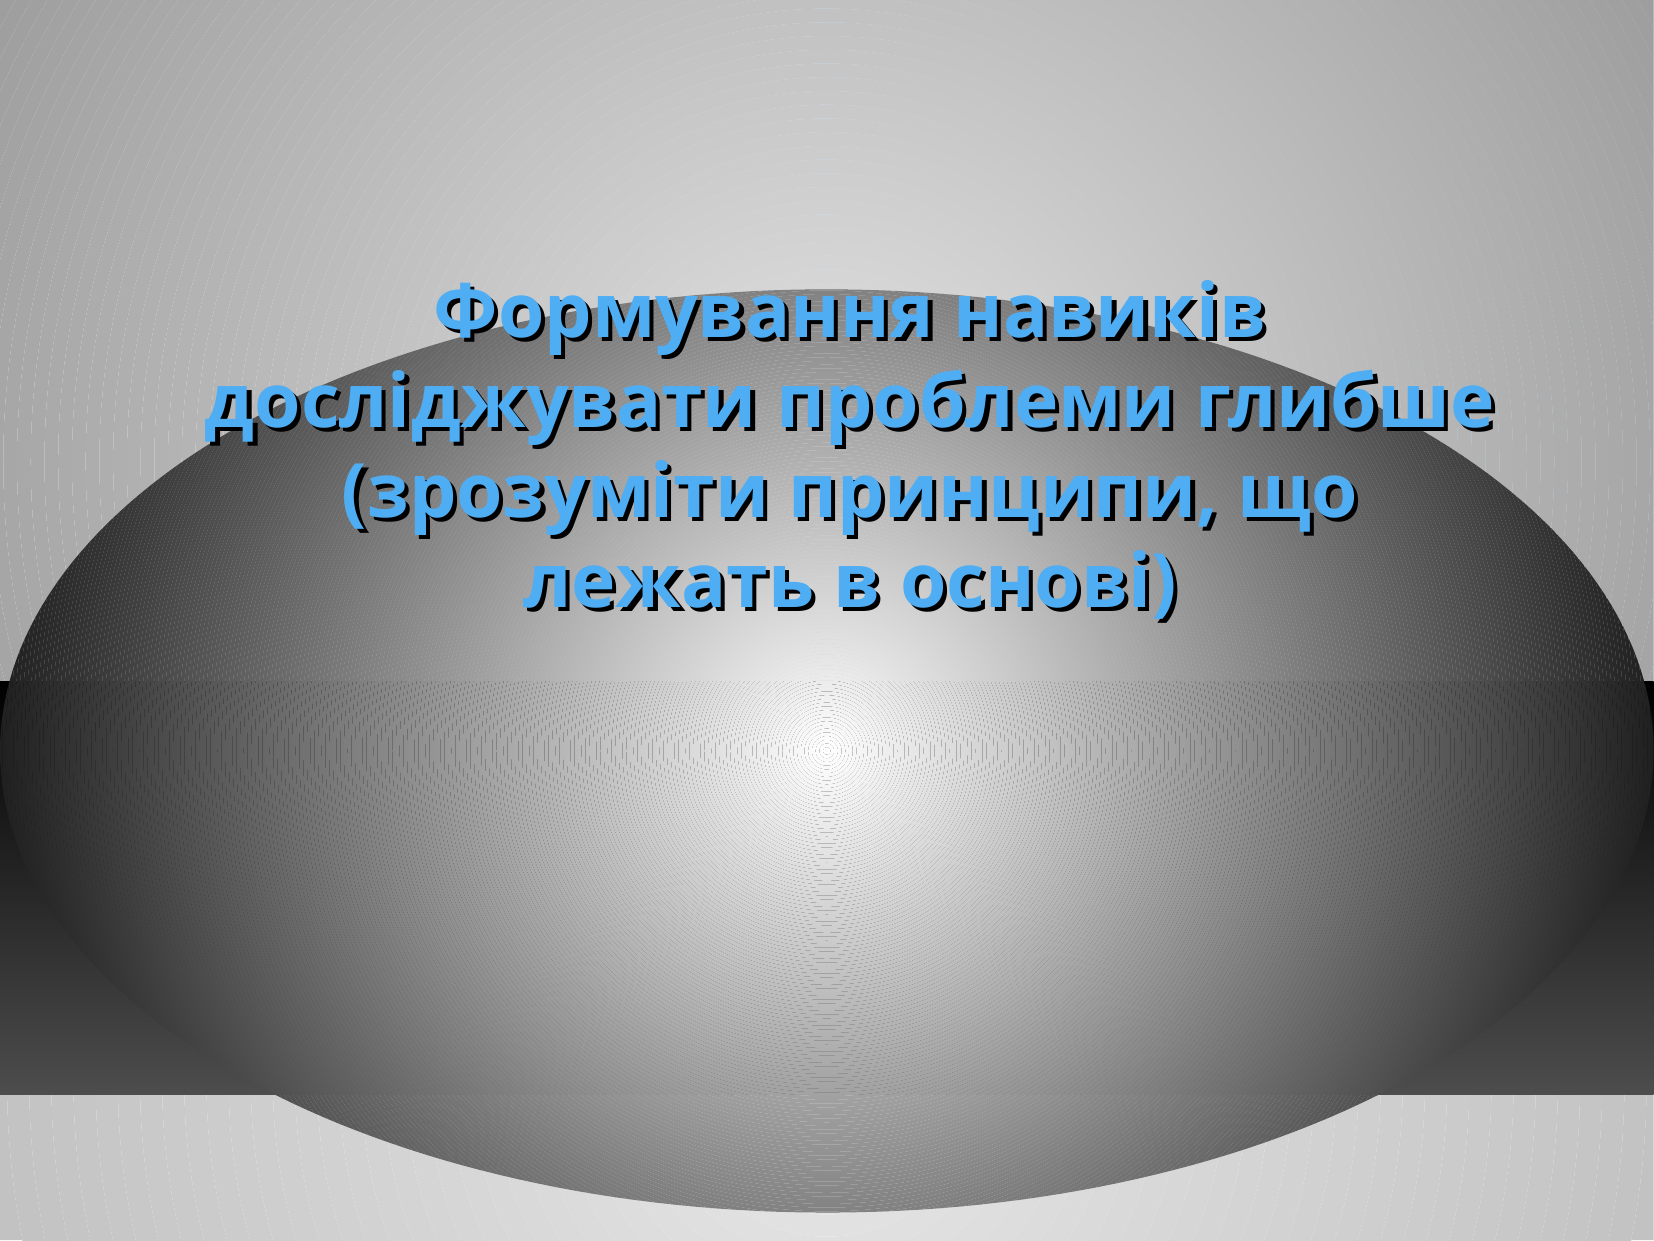

# Формування навиків досліджувати проблеми глибше (зрозуміти принципи, що лежать в основі)